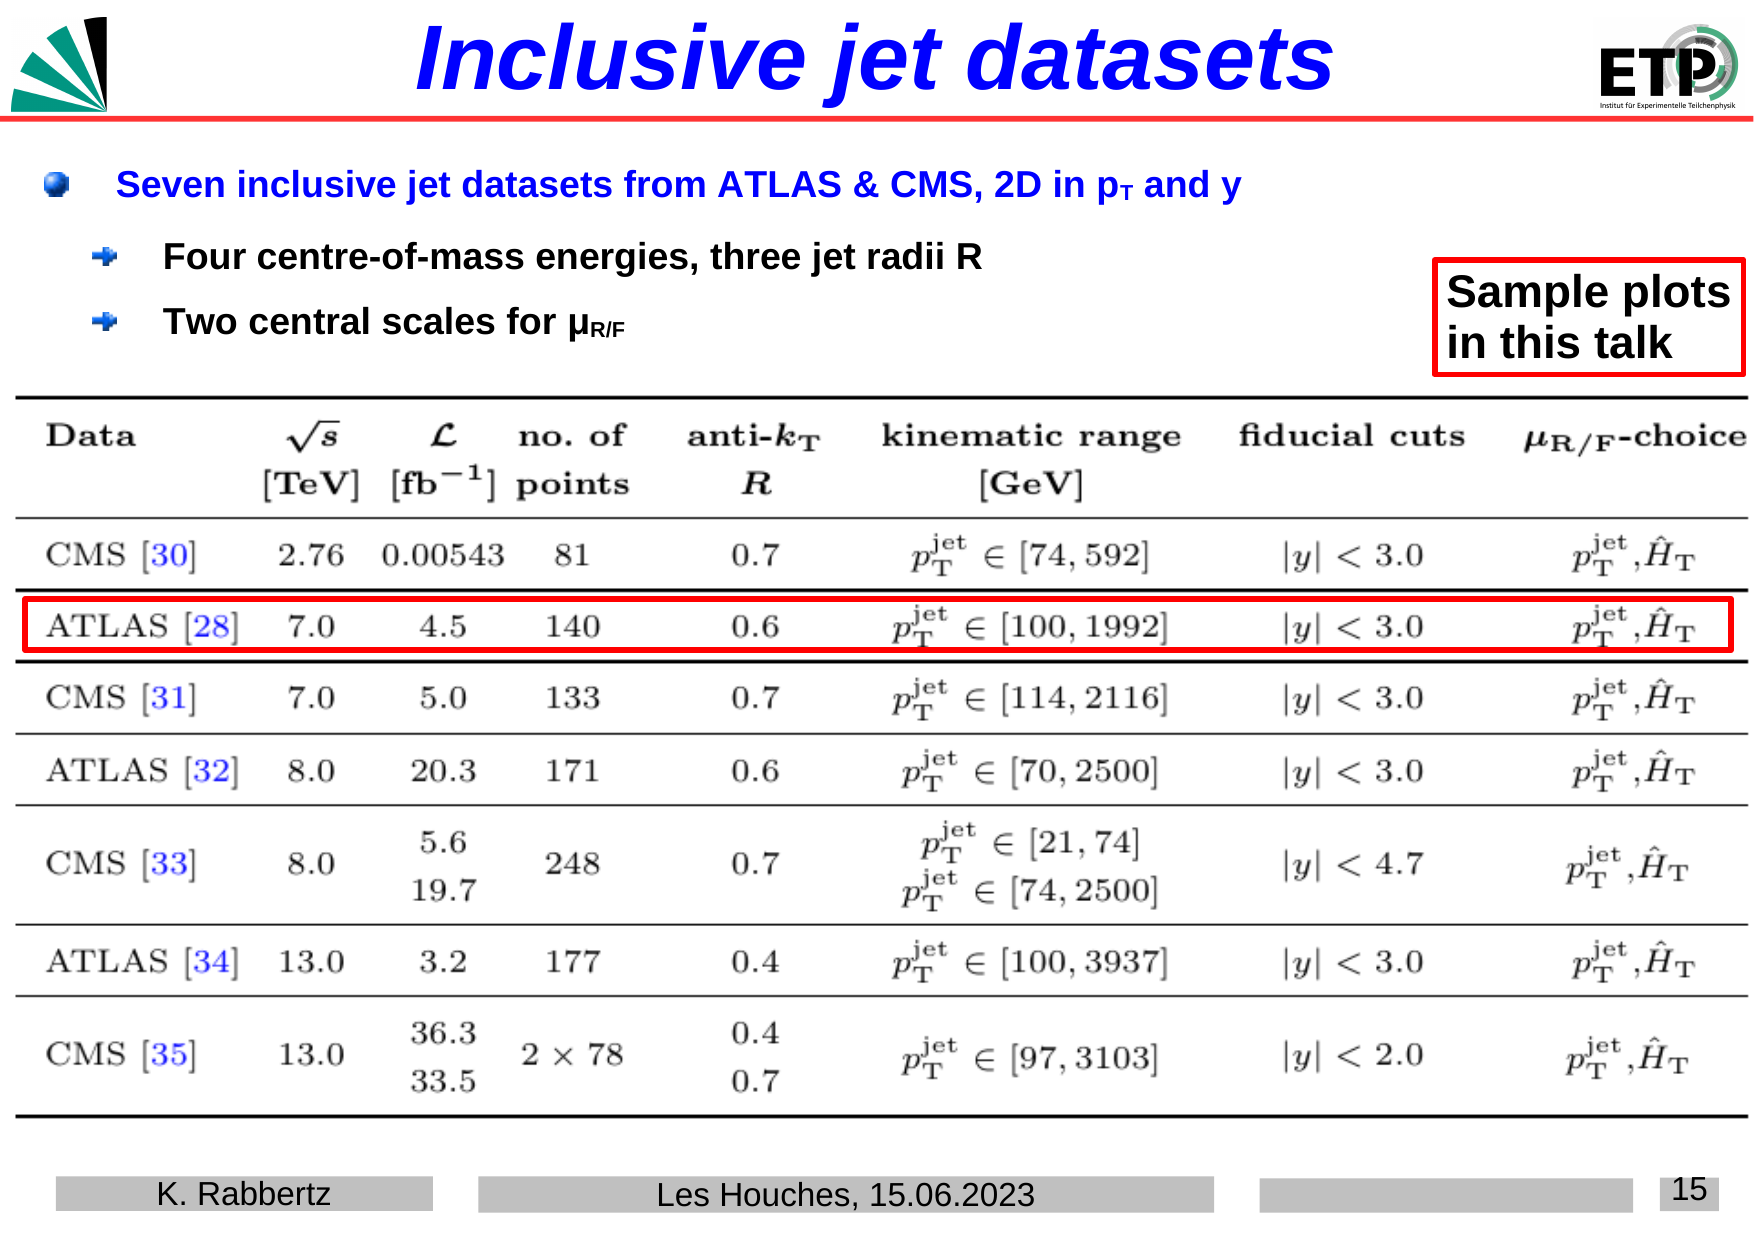

# Inclusive jet datasets
Seven inclusive jet datasets from ATLAS & CMS, 2D in pT and y
Four centre-of-mass energies, three jet radii R
Two central scales for μR/F
Sample plots
in this talk